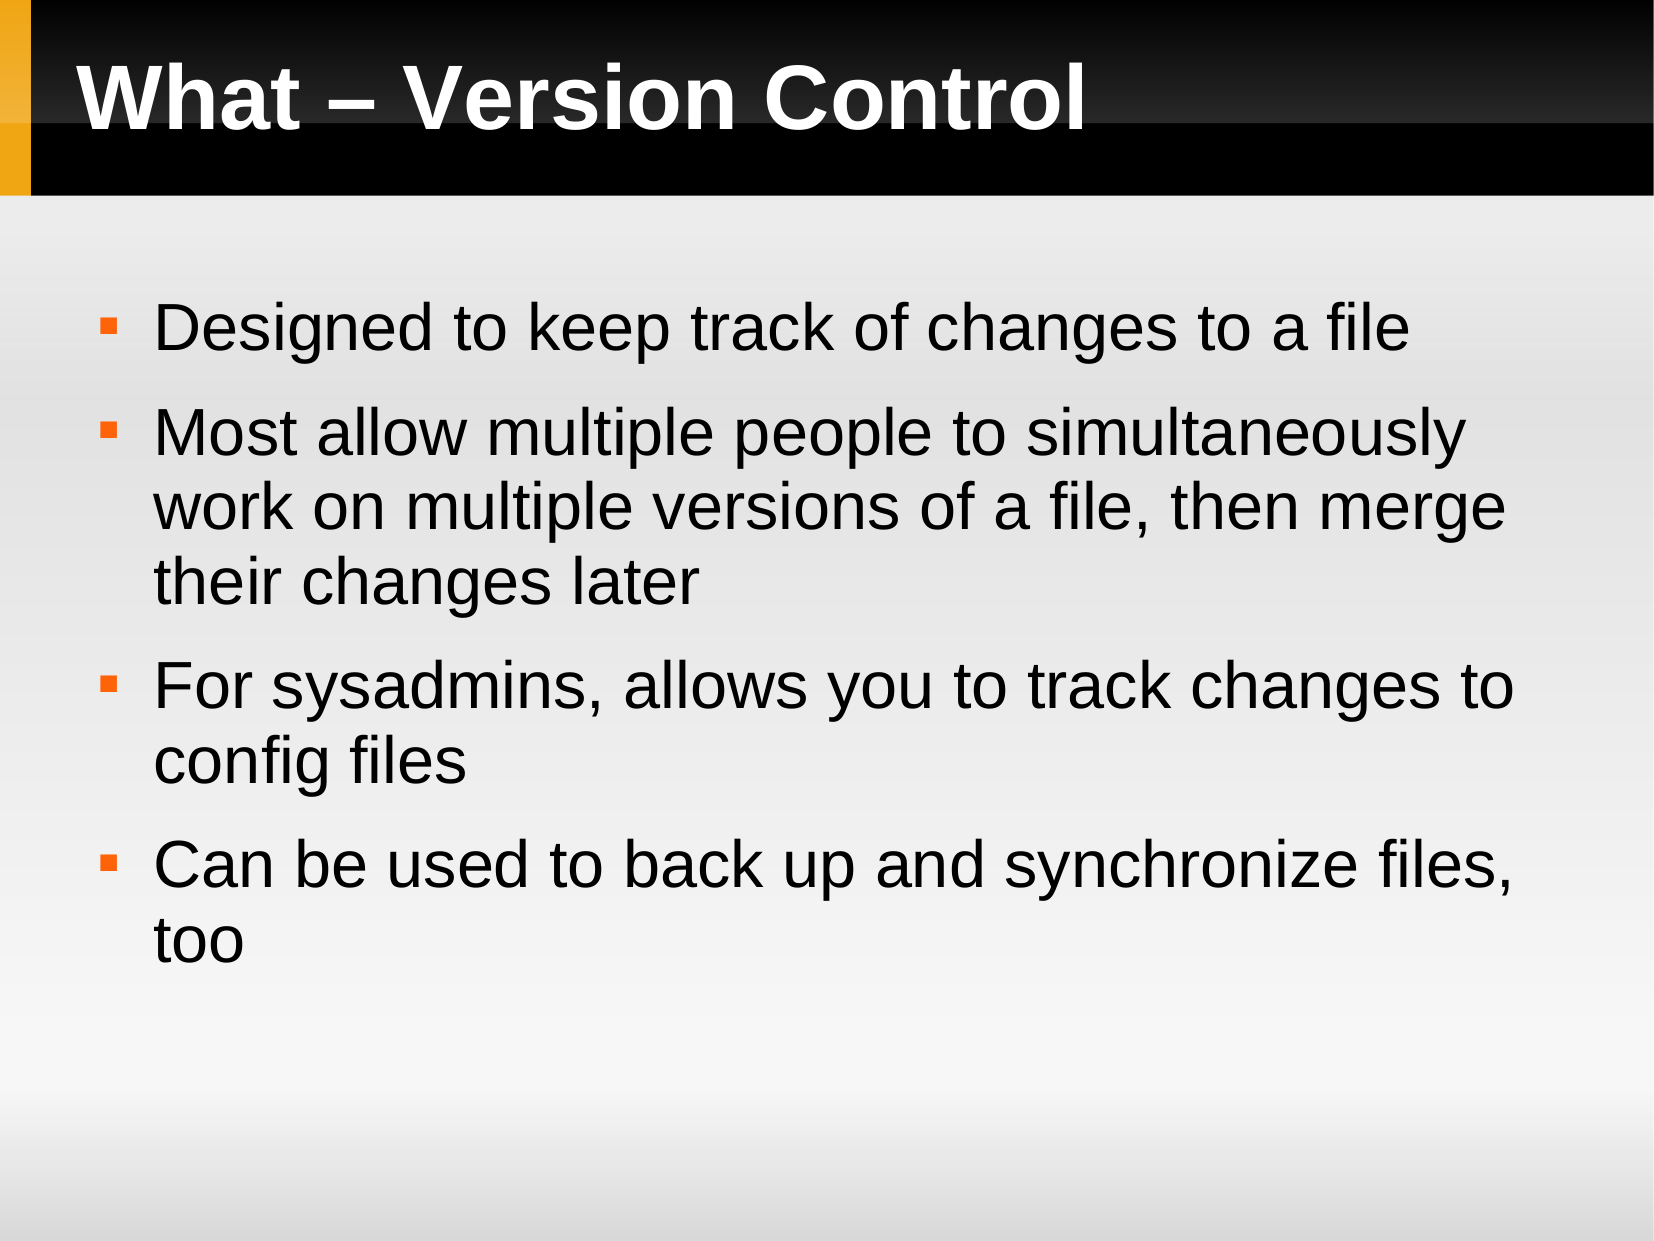

# What – Version Control
Designed to keep track of changes to a file
Most allow multiple people to simultaneously work on multiple versions of a file, then merge their changes later
For sysadmins, allows you to track changes to config files
Can be used to back up and synchronize files, too